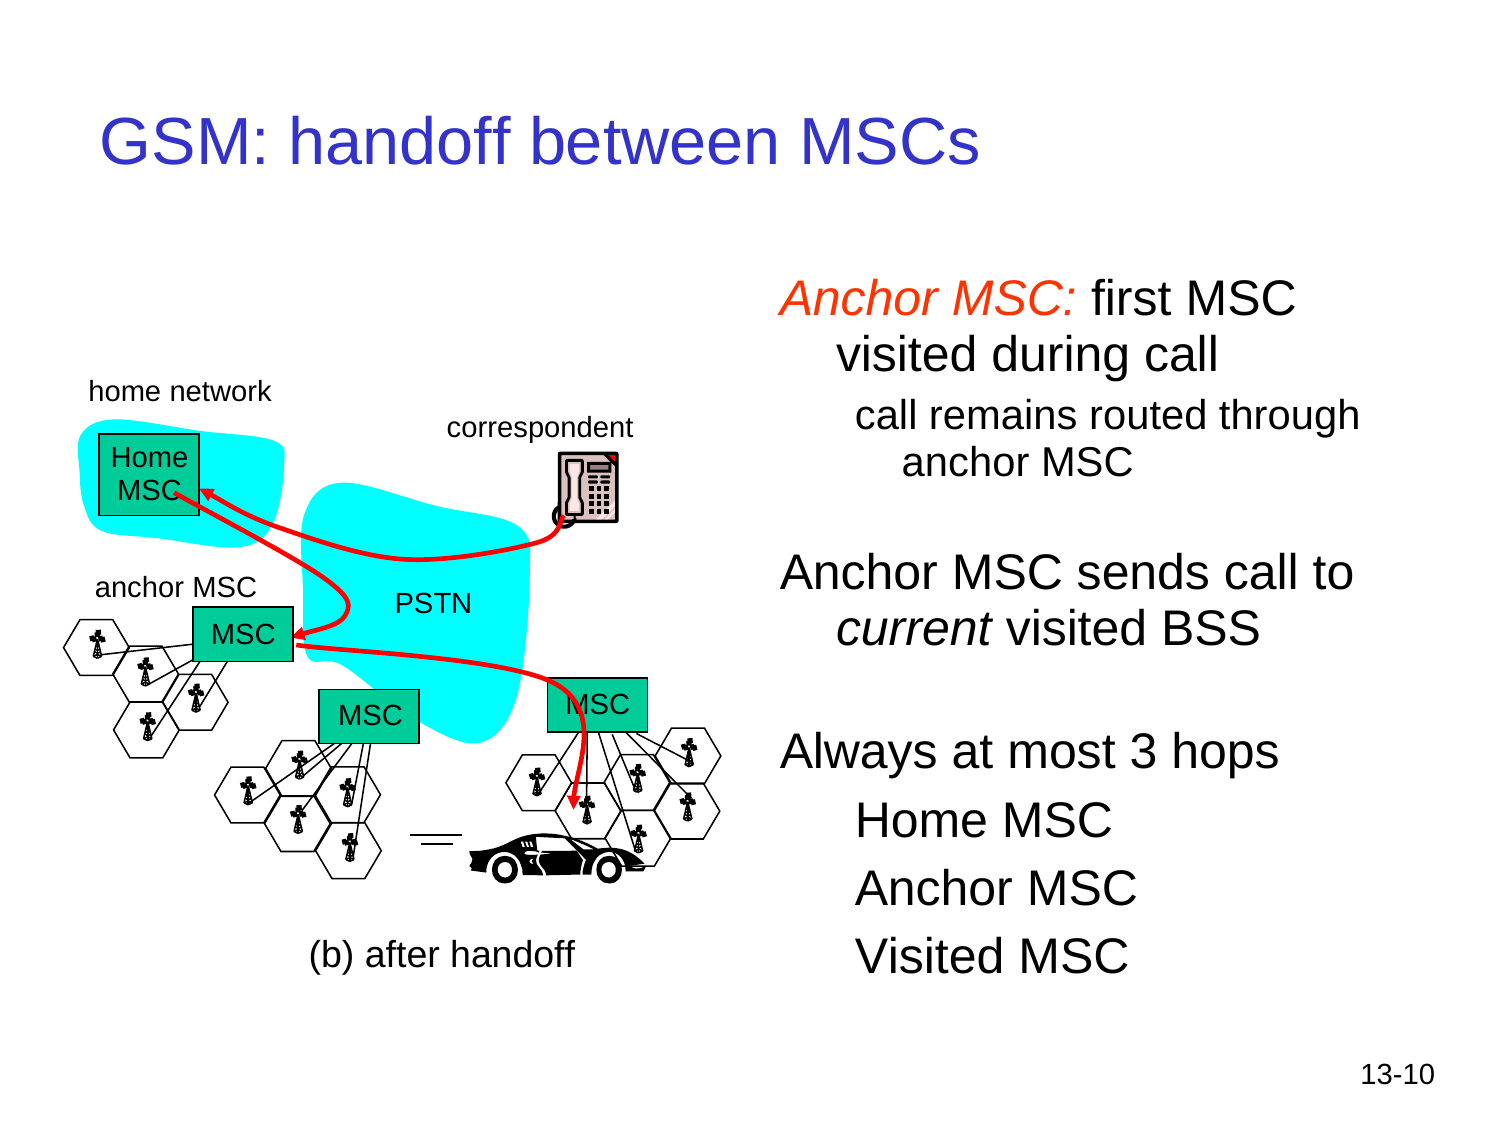

GSM: handoff between MSCs
# Anchor MSC: first MSC visited during call
call remains routed through anchor MSC
Anchor MSC sends call to current visited BSS
Always at most 3 hops
Home MSC
Anchor MSC
Visited MSC
home network
Home MSC
correspondent
anchor MSC
PSTN
MSC
MSC
MSC
(b) after handoff
10